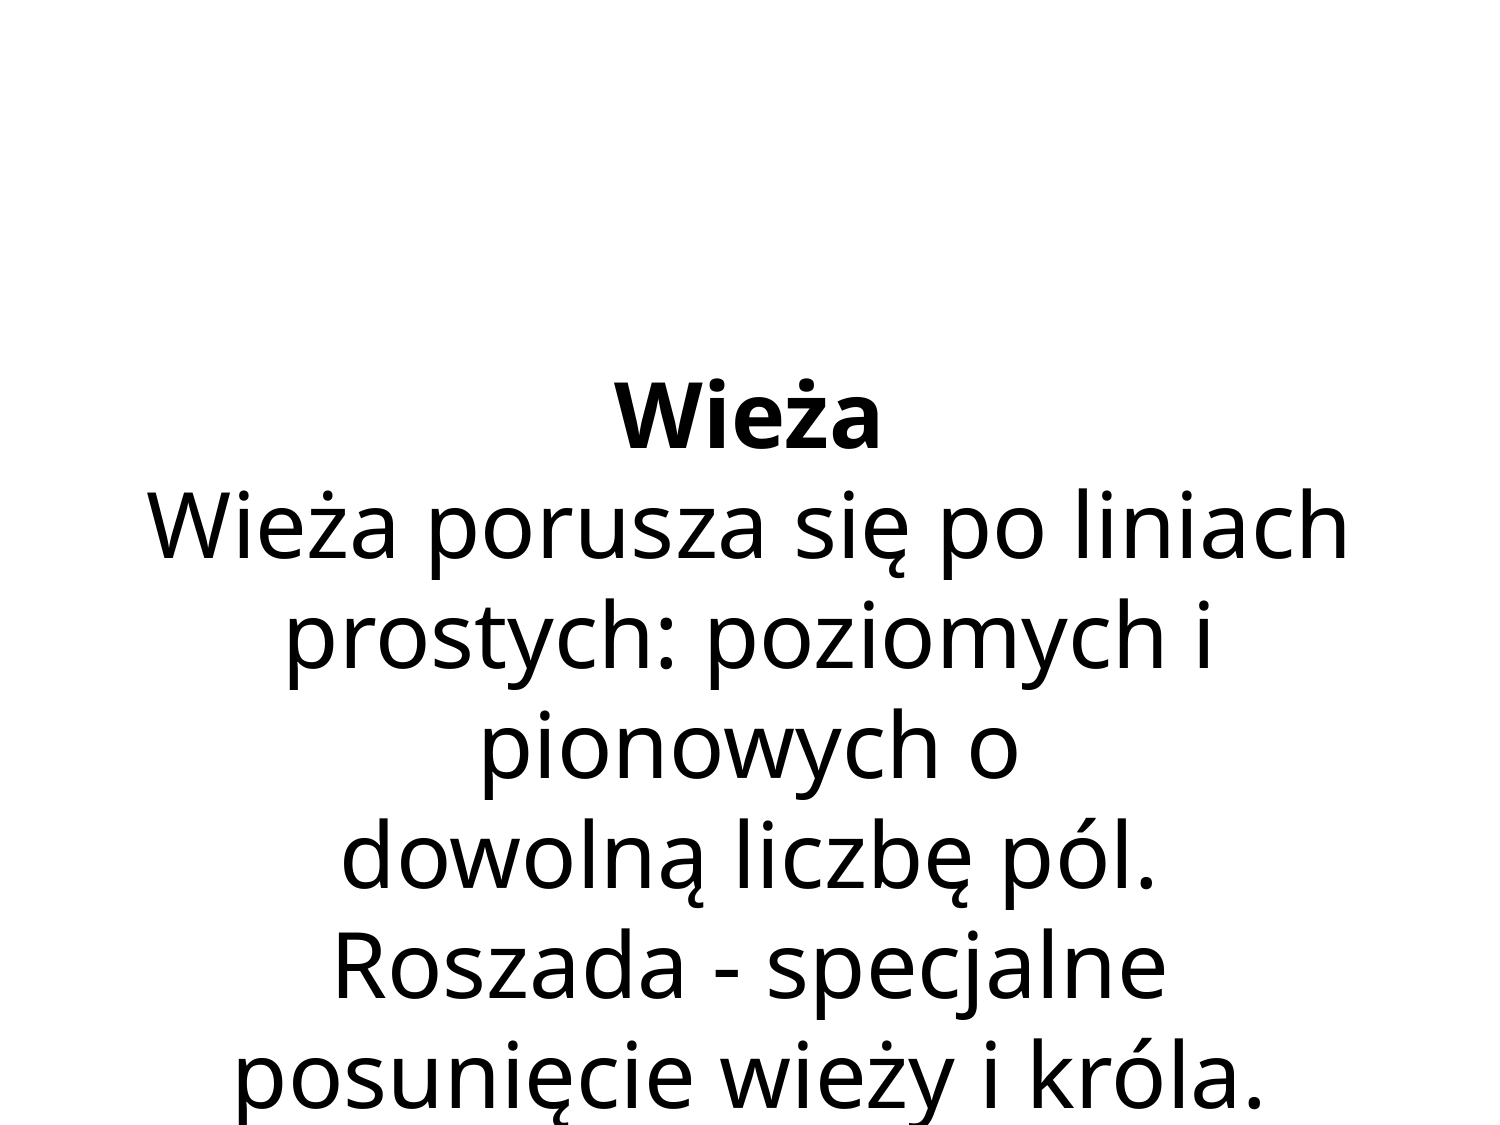

# Wieża Wieża porusza się po liniach prostych: poziomych i pionowych o dowolną liczbę pól. Roszada - specjalne posunięcie wieży i króla. Wieża zalicza się do tak zwanych figur ciężkich. Jej oznaczenie w notacji szachowej to "W". Wieża nie ma prawa przeskakiwania przez własne bierki lub przez bierki przeciwnika. Po zabiciu bierki strony przeciwnej staje na jej miejscu. Jej wartośc bojowa wzrasta wraz z zmniejszaniem się ilości bierek na szachownicy. W przybliżeniu można porównać jej wartośc z jedną lekką figurą i dwoma pionami (łącznie). Często dwie wieże toczą równą walke przeciwko hetmanowi. Na początku gry każda ze stron posiada dwie wieże w narożniku szachownicy.